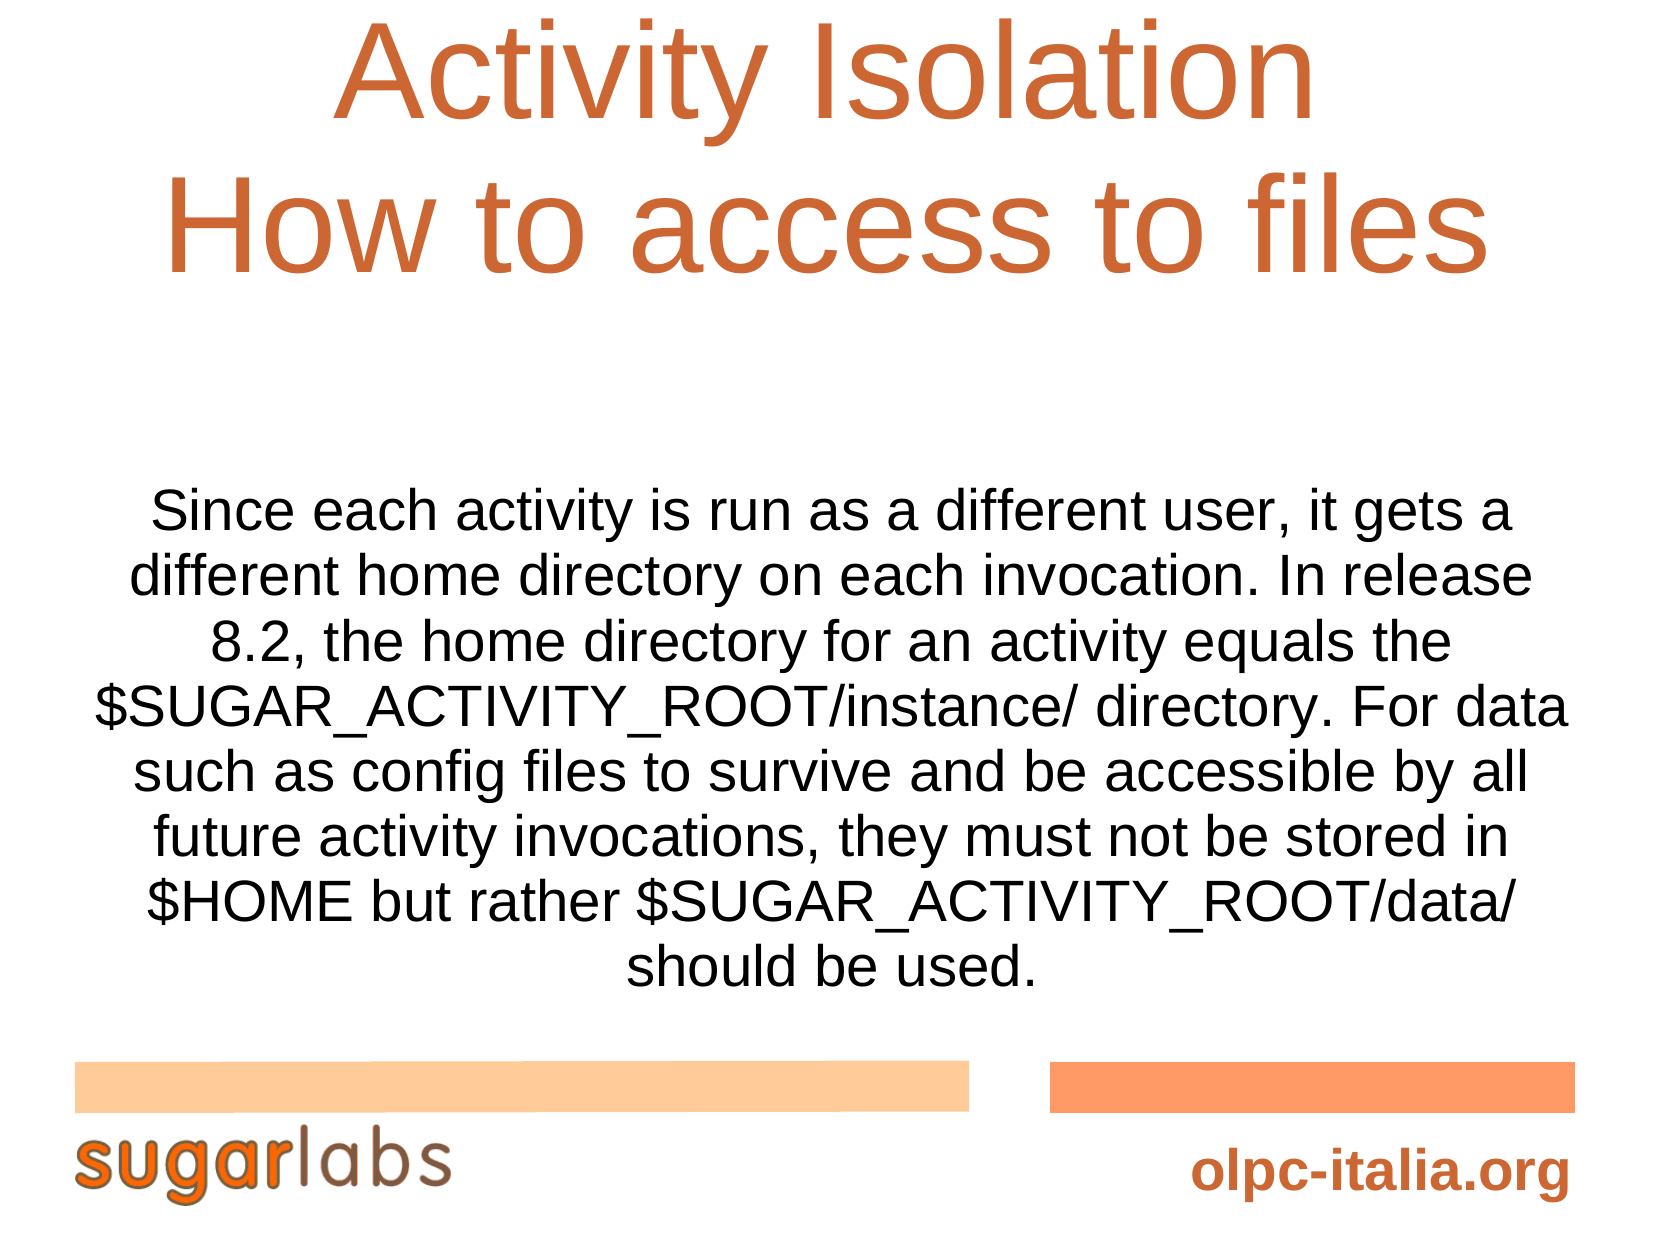

# Activity Isolation How to access to files
Since each activity is run as a different user, it gets a different home directory on each invocation. In release 8.2, the home directory for an activity equals the $SUGAR_ACTIVITY_ROOT/instance/ directory. For data such as config files to survive and be accessible by all future activity invocations, they must not be stored in $HOME but rather $SUGAR_ACTIVITY_ROOT/data/ should be used.